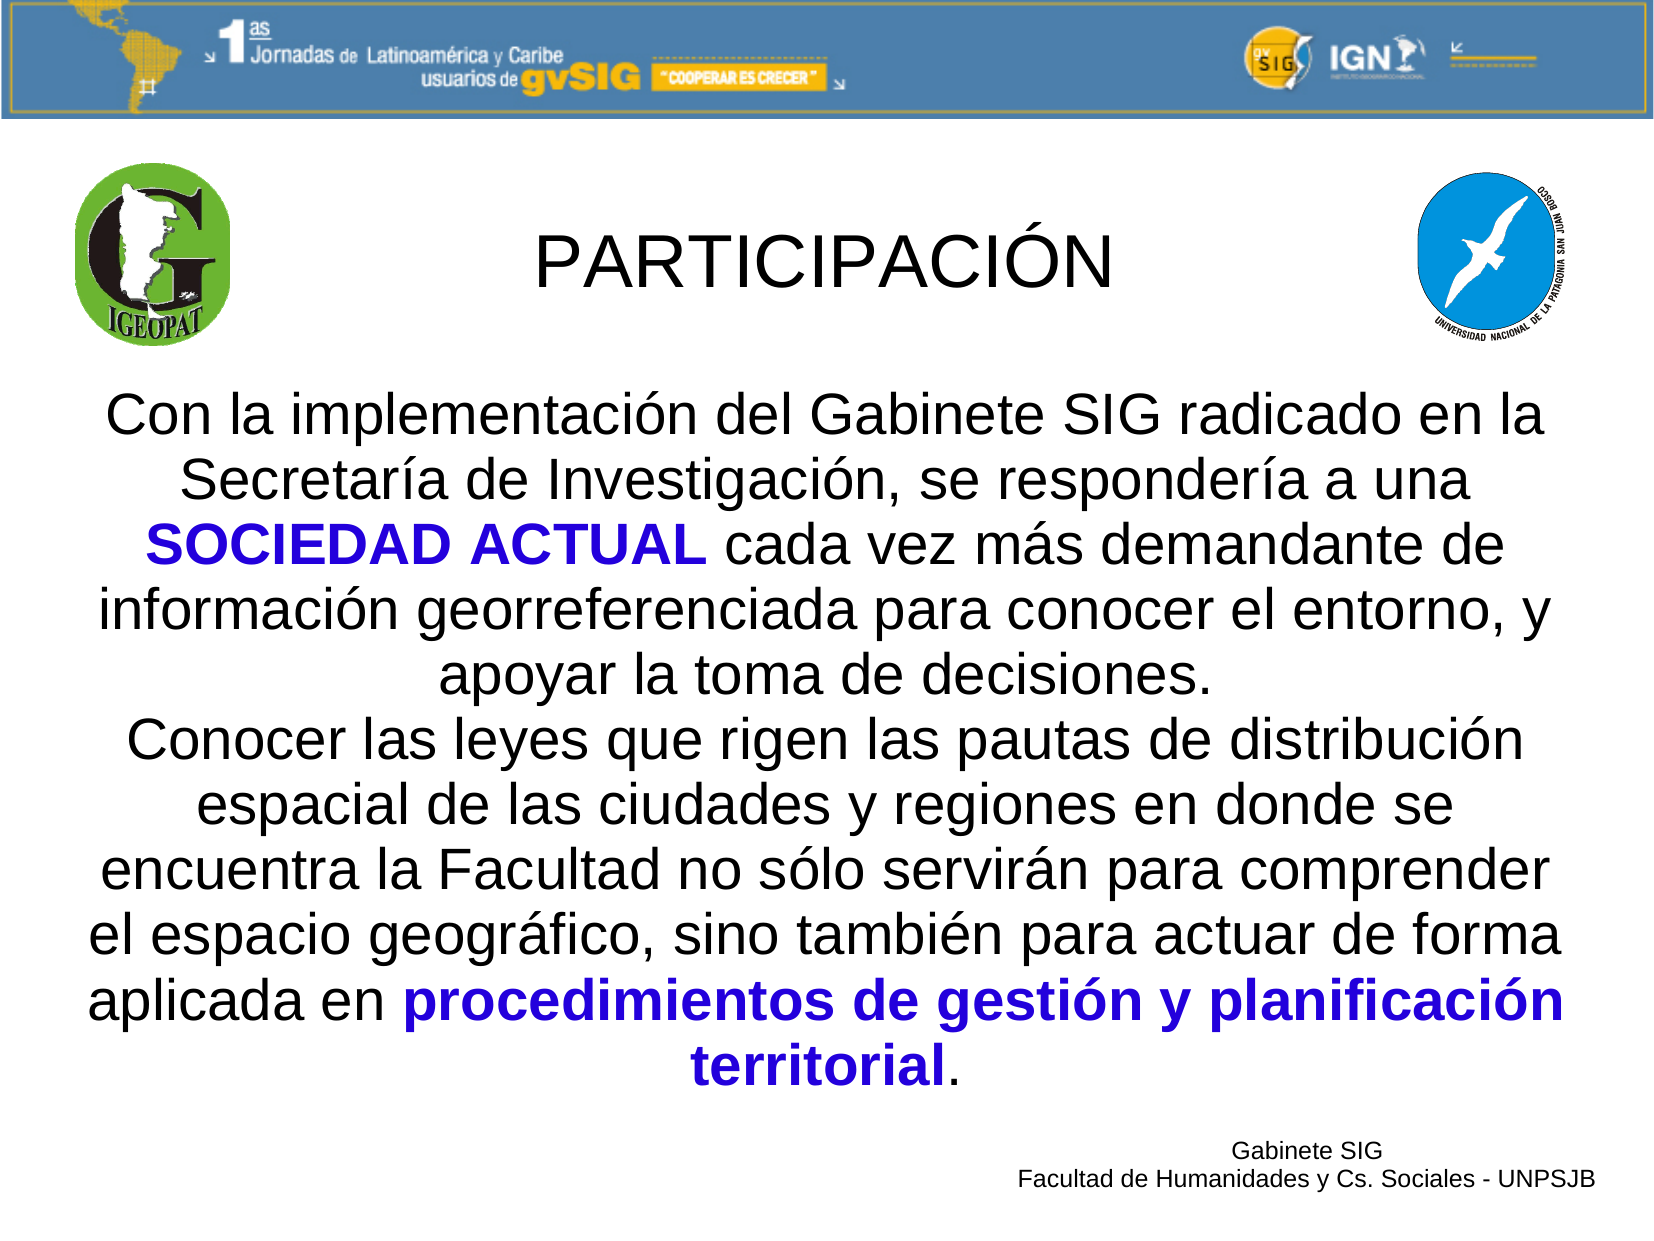

# PARTICIPACIÓN
Con la implementación del Gabinete SIG radicado en la Secretaría de Investigación, se respondería a una SOCIEDAD ACTUAL cada vez más demandante de información georreferenciada para conocer el entorno, y apoyar la toma de decisiones.
Conocer las leyes que rigen las pautas de distribución espacial de las ciudades y regiones en donde se encuentra la Facultad no sólo servirán para comprender el espacio geográfico, sino también para actuar de forma aplicada en procedimientos de gestión y planificación territorial.
Gabinete SIG
Facultad de Humanidades y Cs. Sociales - UNPSJB